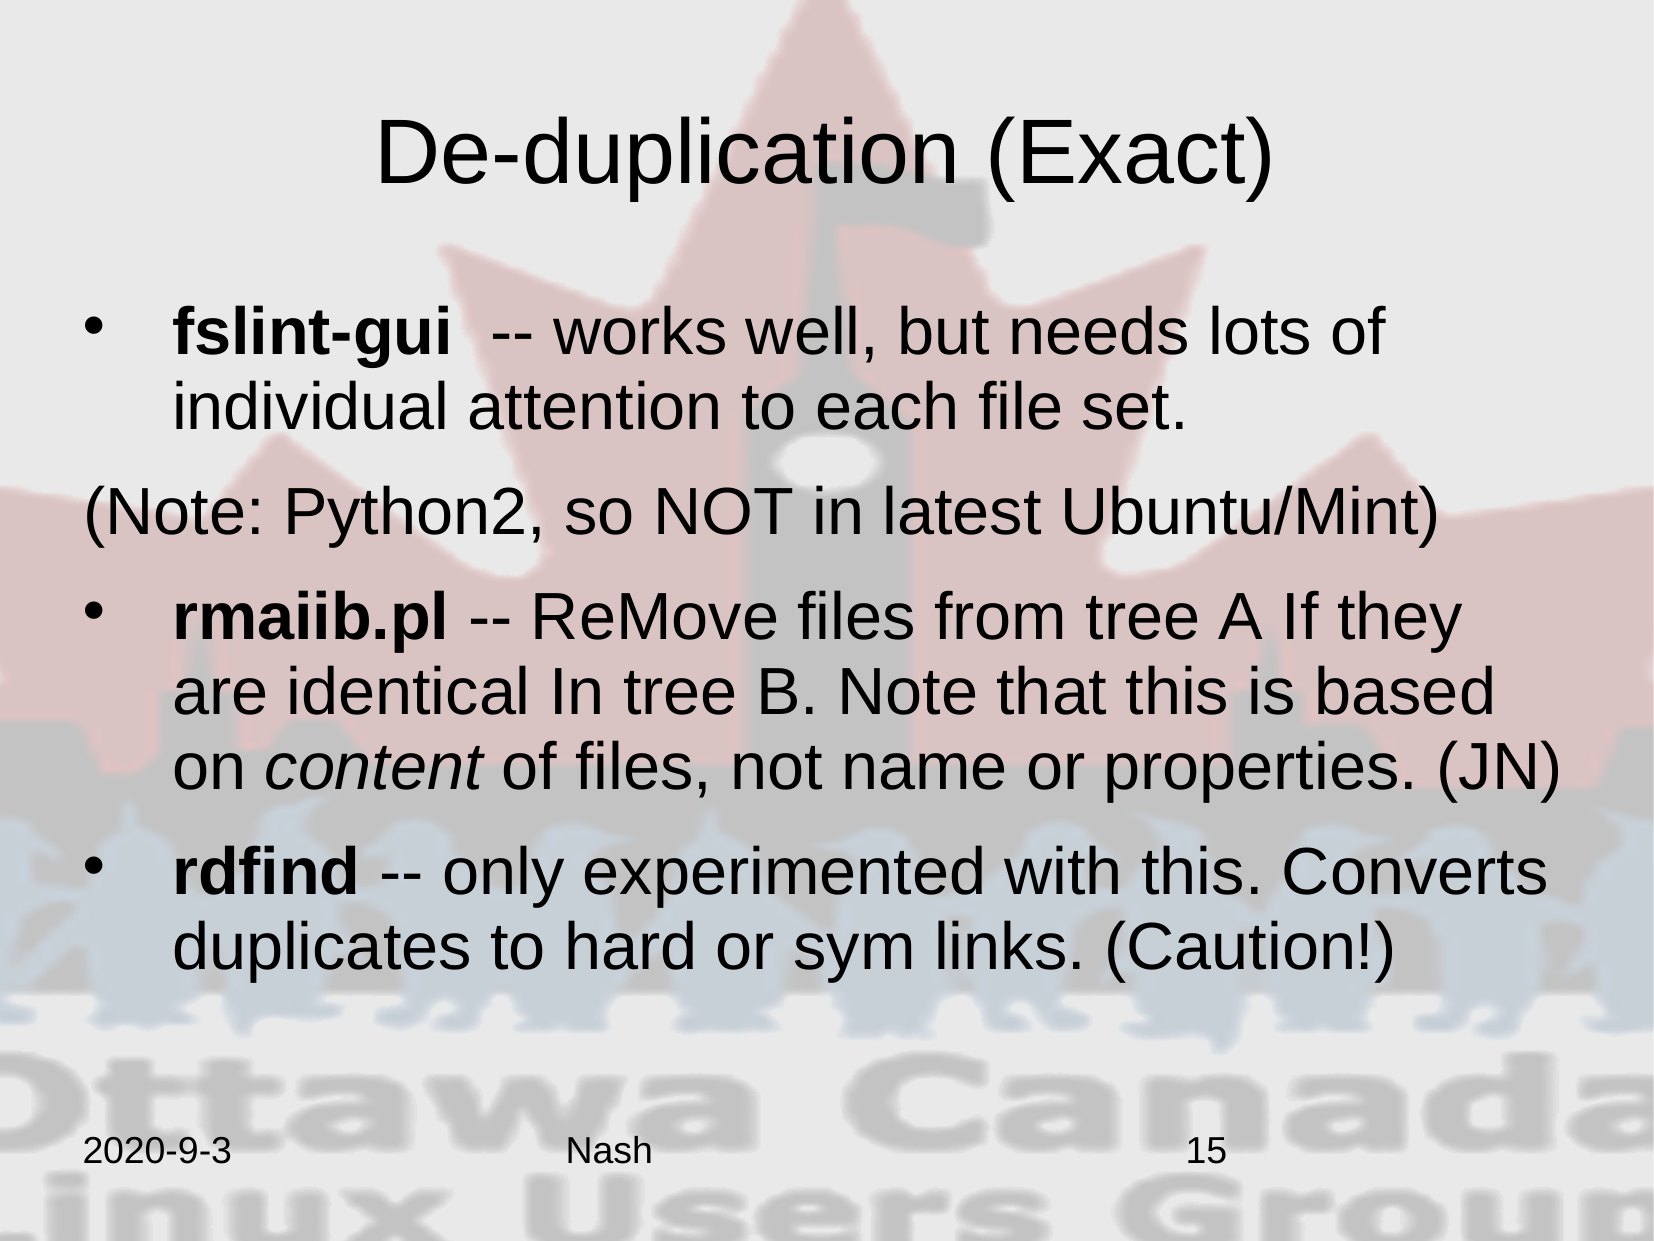

# De-duplication (Exact)
fslint-gui -- works well, but needs lots of individual attention to each file set.
(Note: Python2, so NOT in latest Ubuntu/Mint)
rmaiib.pl -- ReMove files from tree A If they are identical In tree B. Note that this is based on content of files, not name or properties. (JN)
rdfind -- only experimented with this. Converts duplicates to hard or sym links. (Caution!)
15